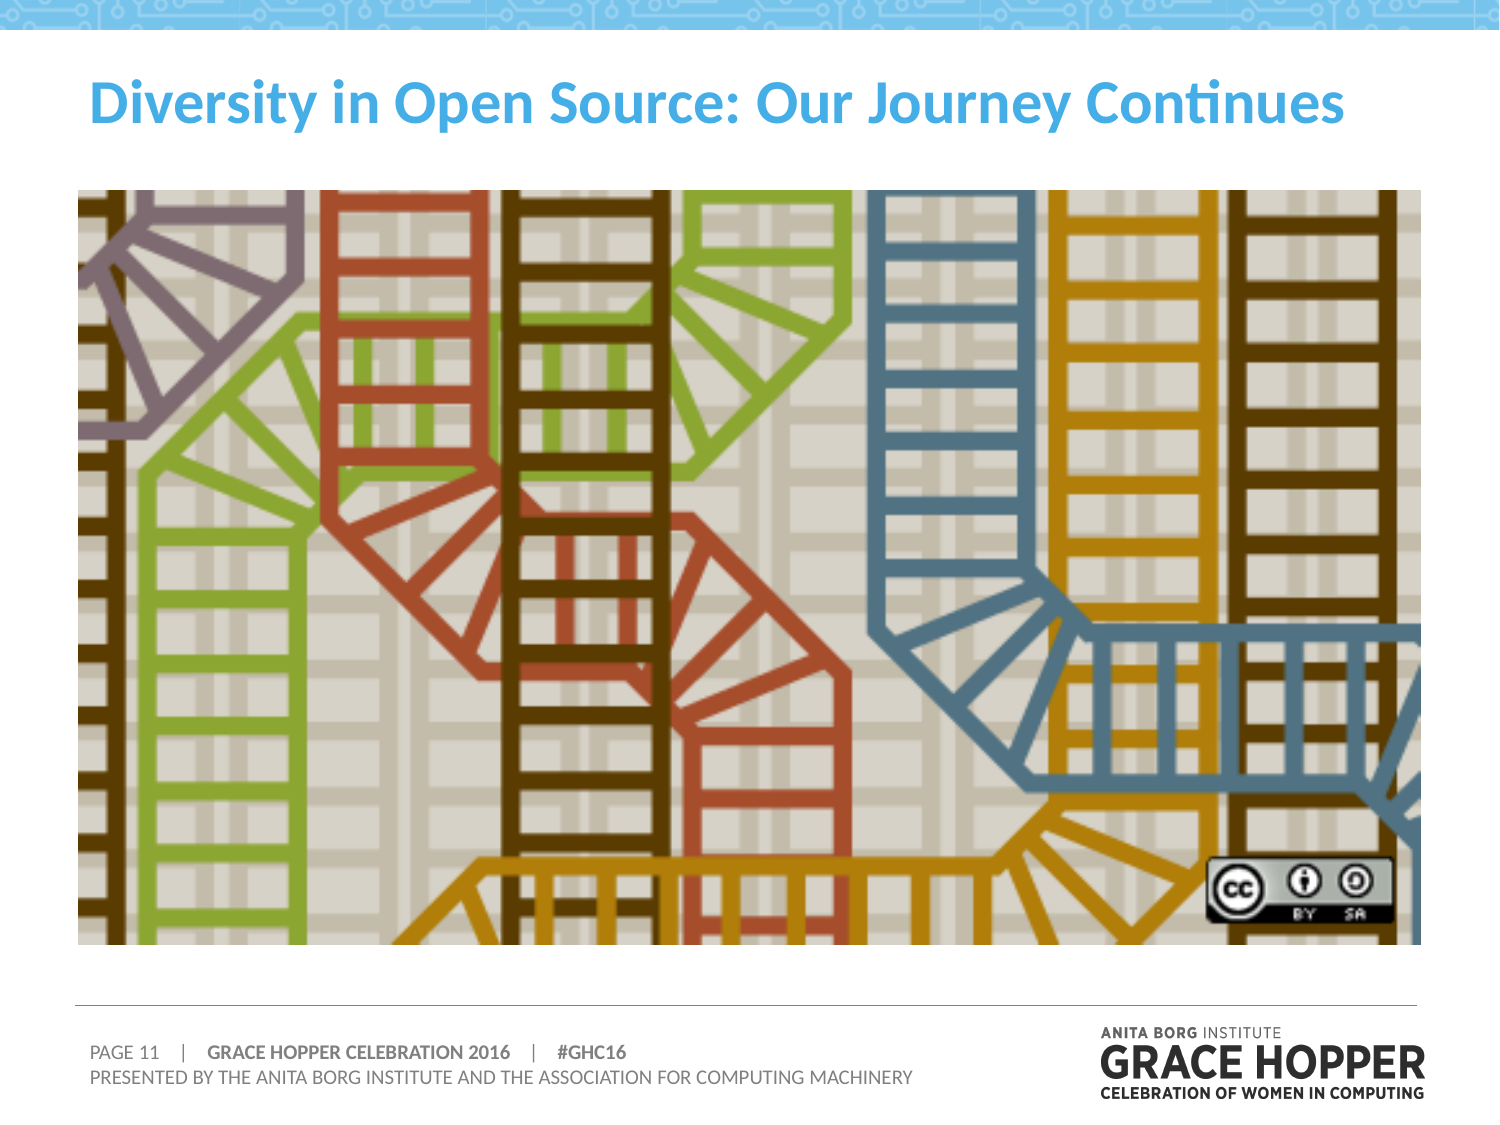

Diversity in Open Source: Our Journey Continues